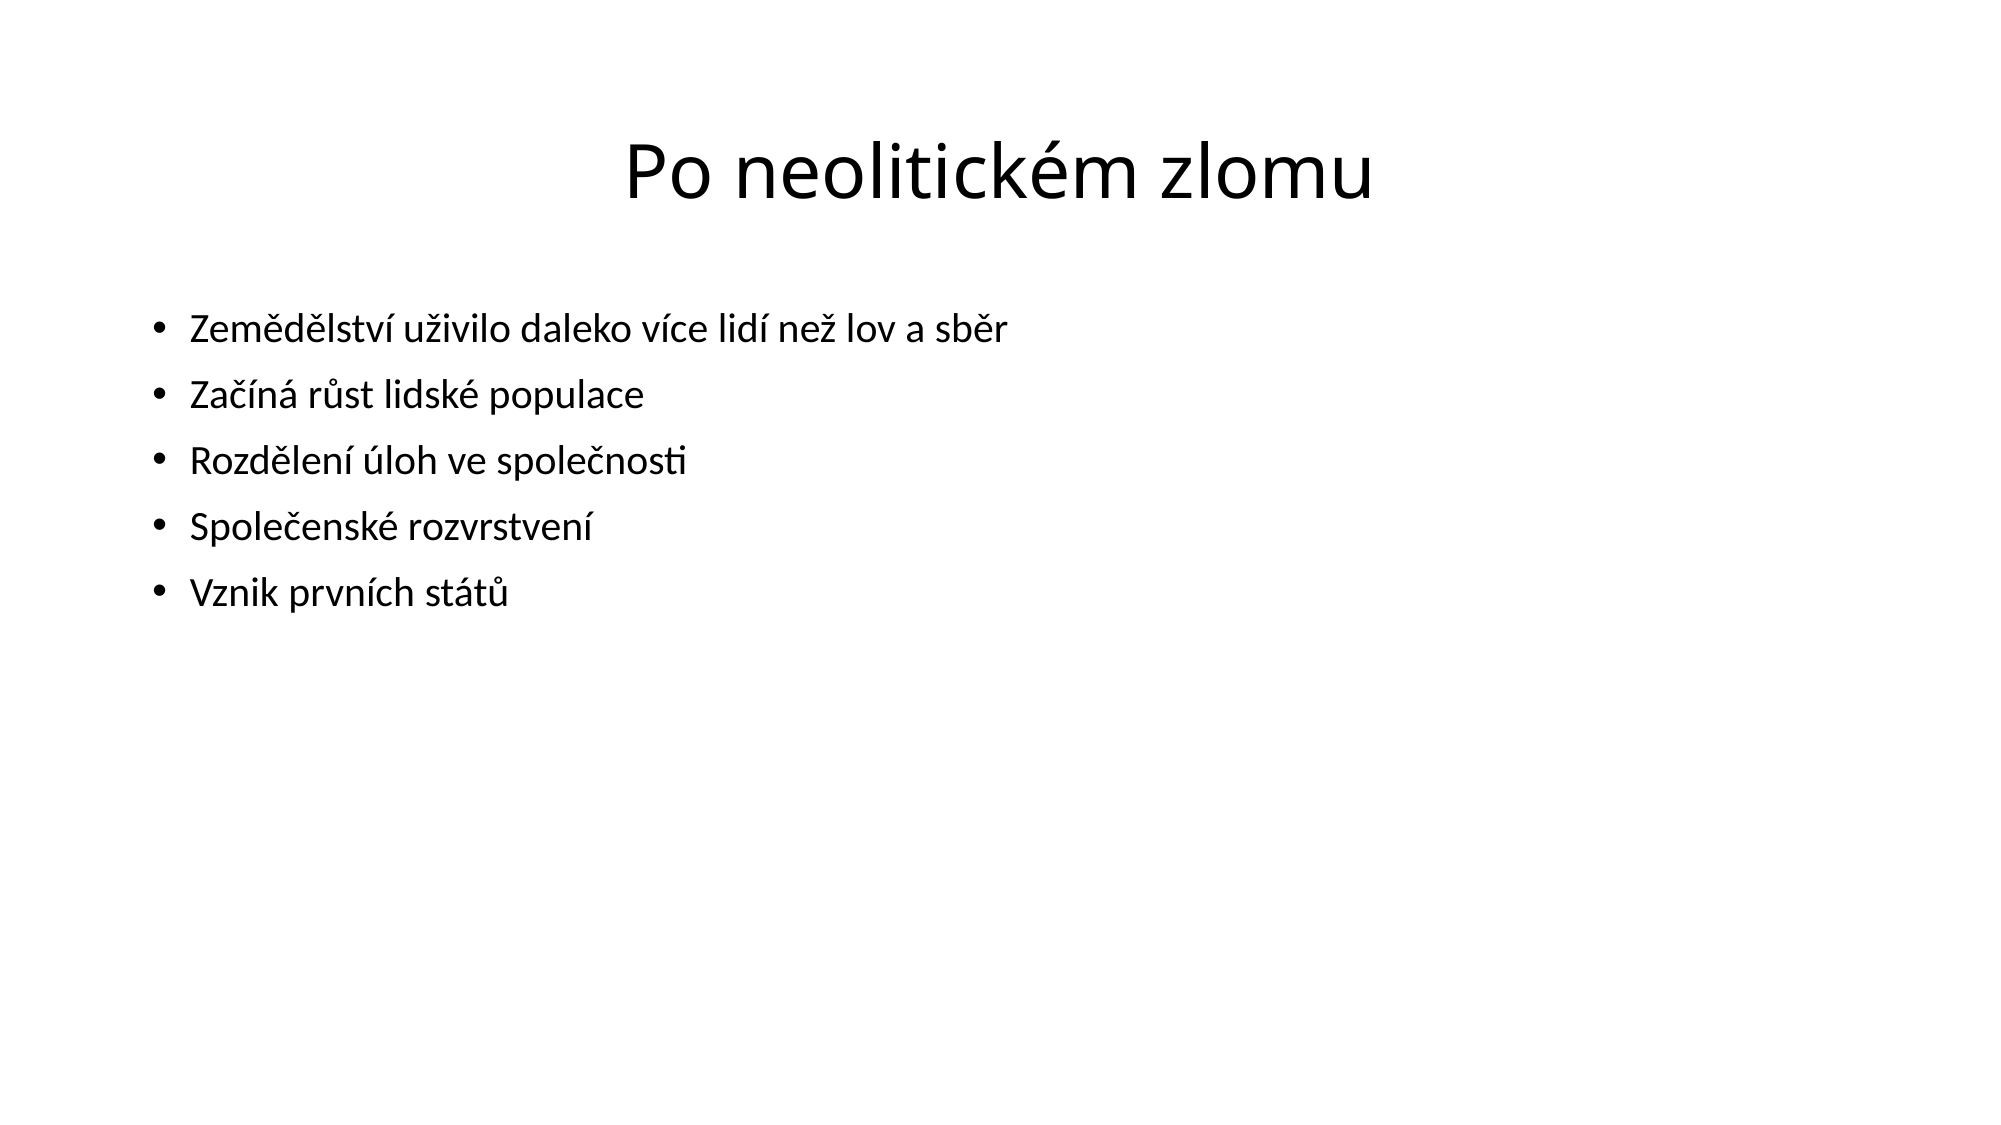

# Po neolitickém zlomu
Zemědělství uživilo daleko více lidí než lov a sběr
Začíná růst lidské populace
Rozdělení úloh ve společnosti
Společenské rozvrstvení
Vznik prvních států